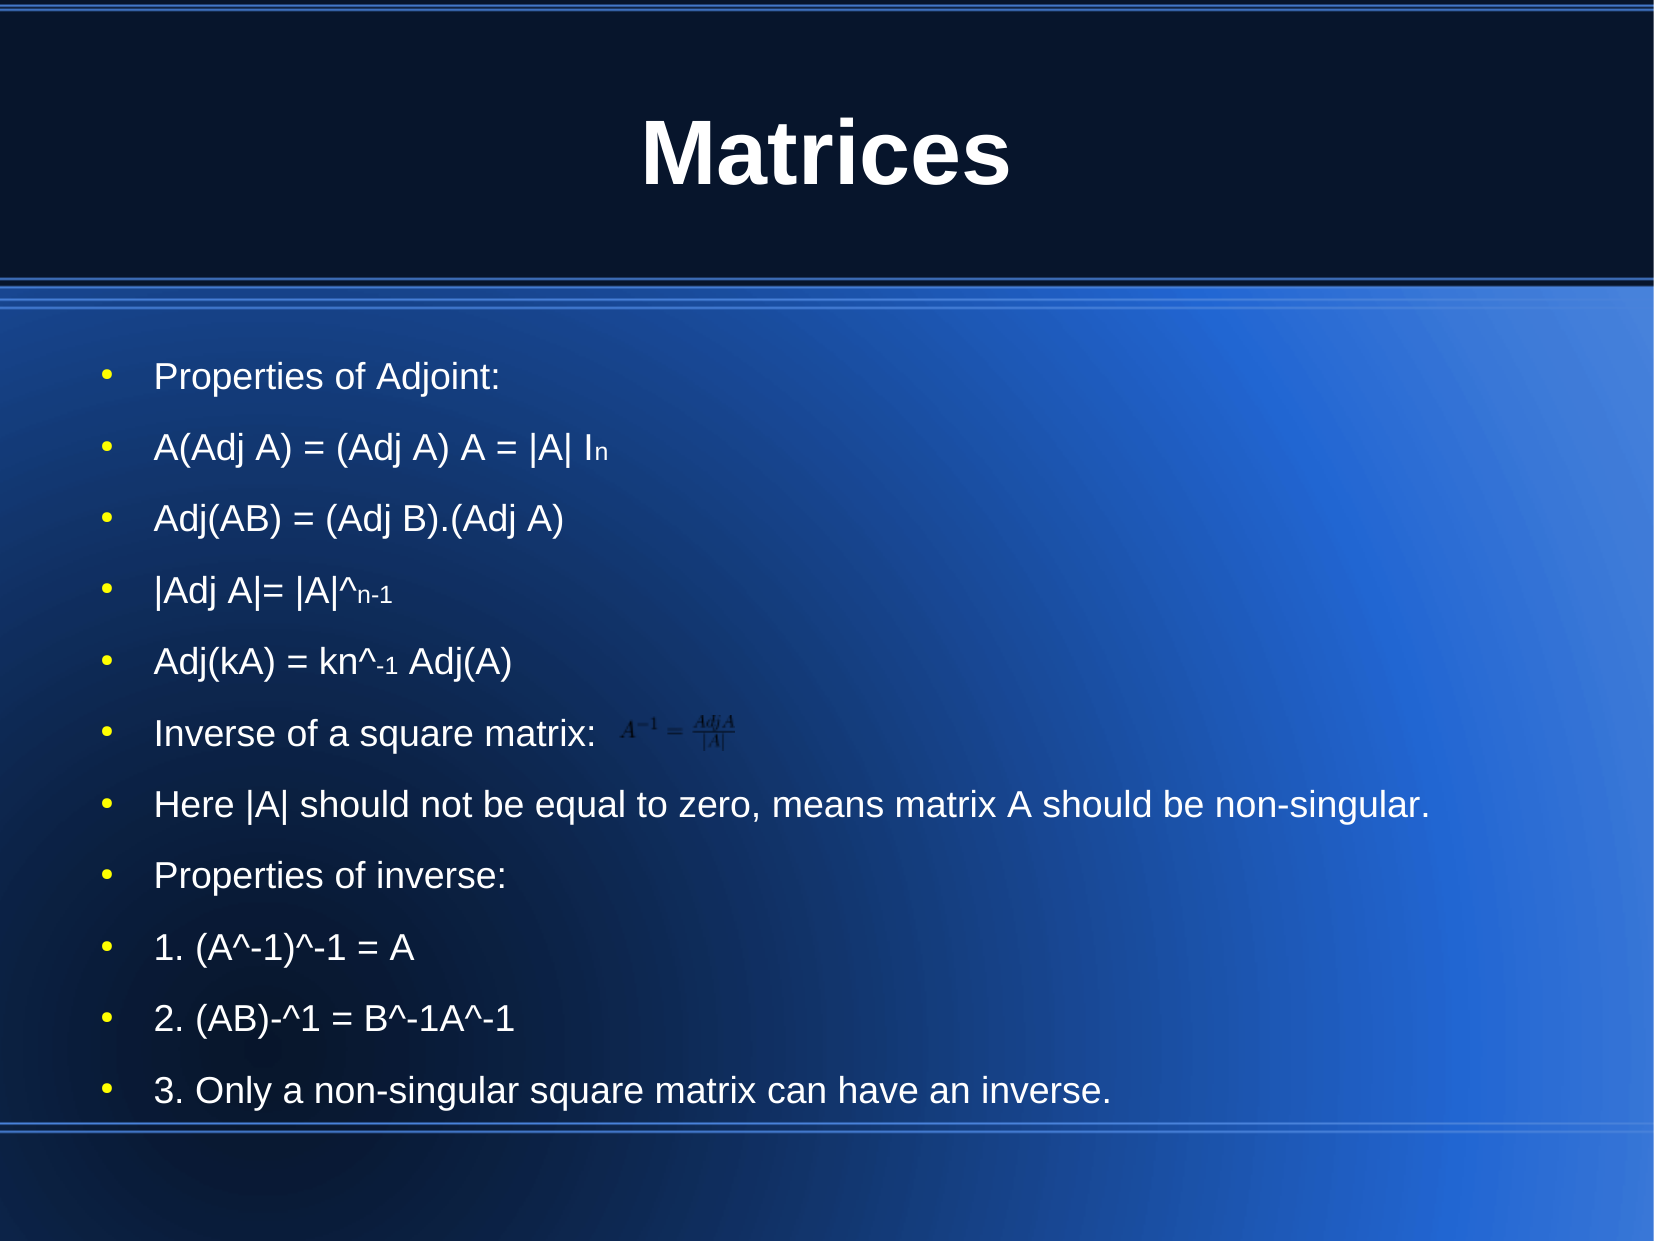

# Matrices
Properties of Adjoint:
A(Adj A) = (Adj A) A = |A| In
Adj(AB) = (Adj B).(Adj A)
|Adj A|= |A|^n-1
Adj(kA) = kn^-1 Adj(A)
Inverse of a square matrix:
Here |A| should not be equal to zero, means matrix A should be non-singular.
Properties of inverse:
1. (A^-1)^-1 = A
2. (AB)-^1 = B^-1A^-1
3. Only a non-singular square matrix can have an inverse.